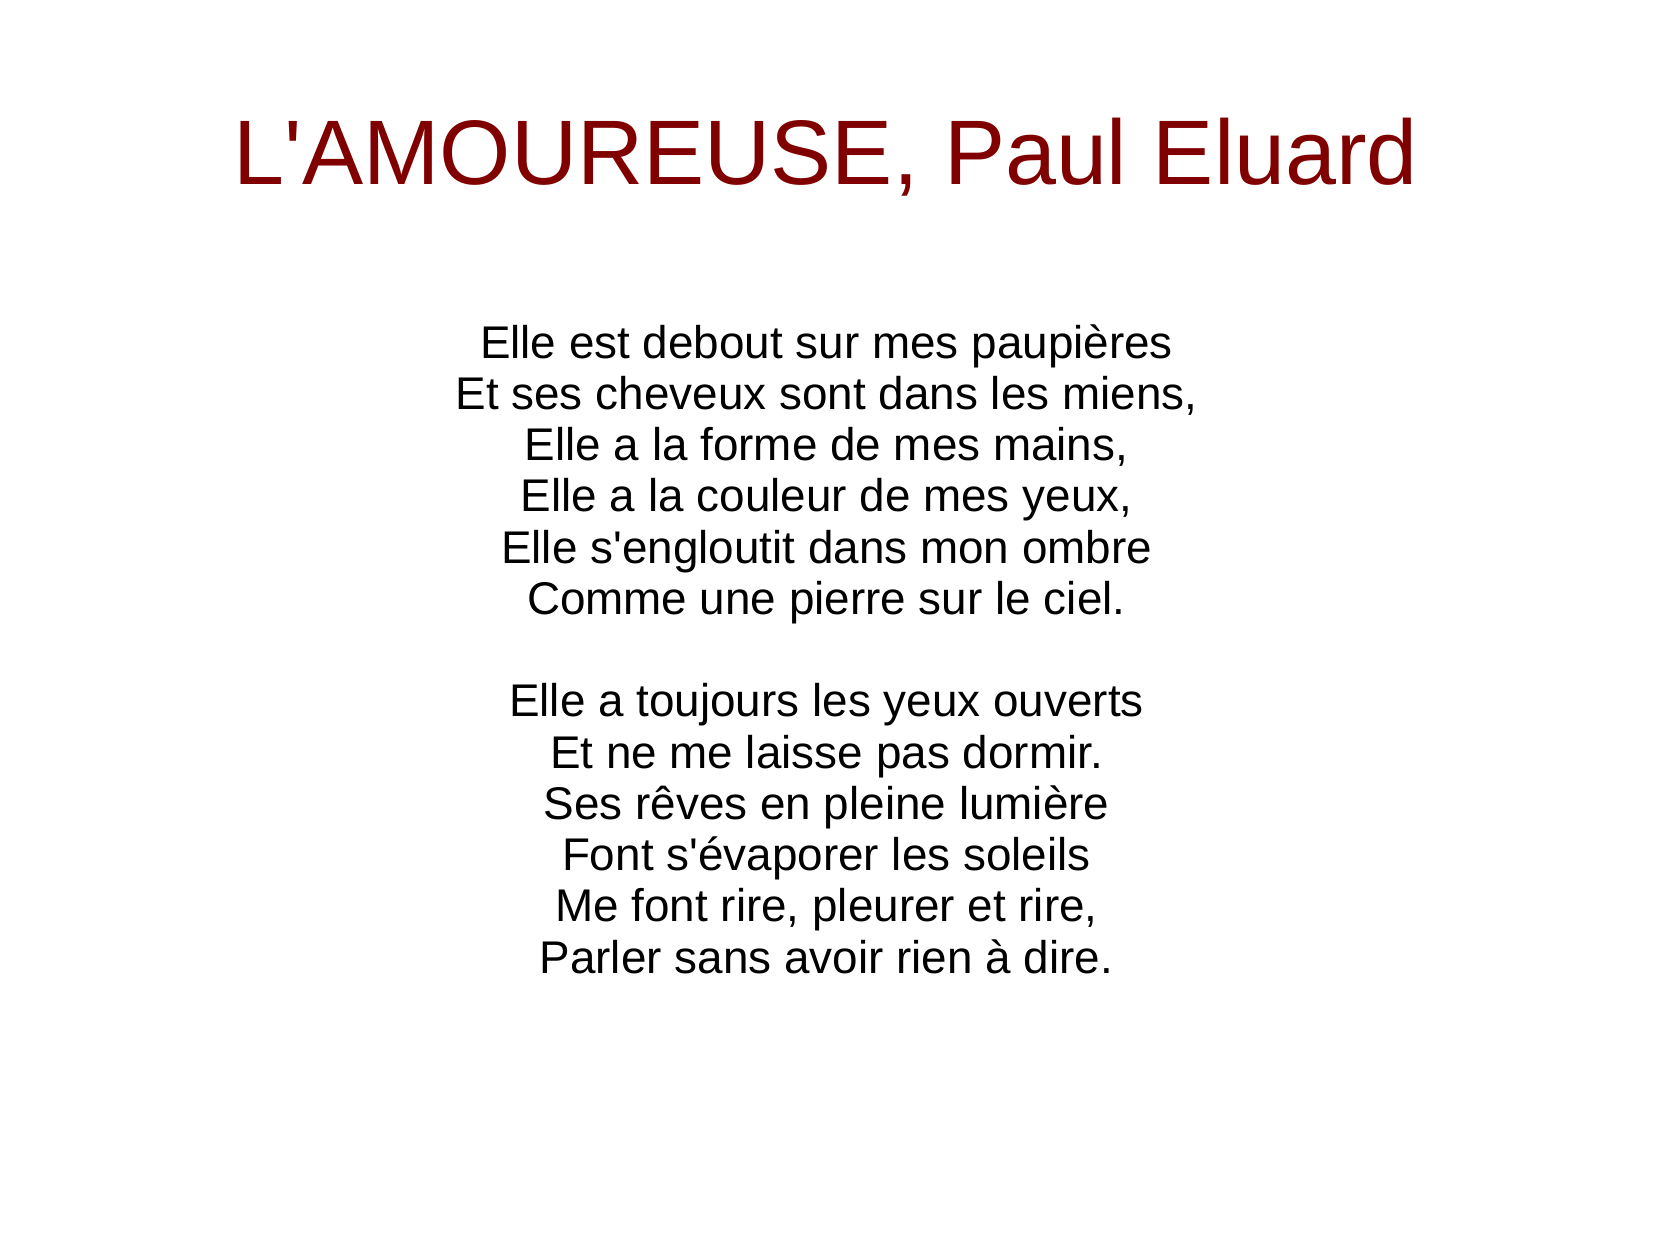

# L'AMOUREUSE, Paul Eluard
Elle est debout sur mes paupières
Et ses cheveux sont dans les miens,
Elle a la forme de mes mains,
Elle a la couleur de mes yeux,
Elle s'engloutit dans mon ombre
Comme une pierre sur le ciel.
Elle a toujours les yeux ouverts
Et ne me laisse pas dormir.
Ses rêves en pleine lumière
Font s'évaporer les soleils
Me font rire, pleurer et rire,
Parler sans avoir rien à dire.